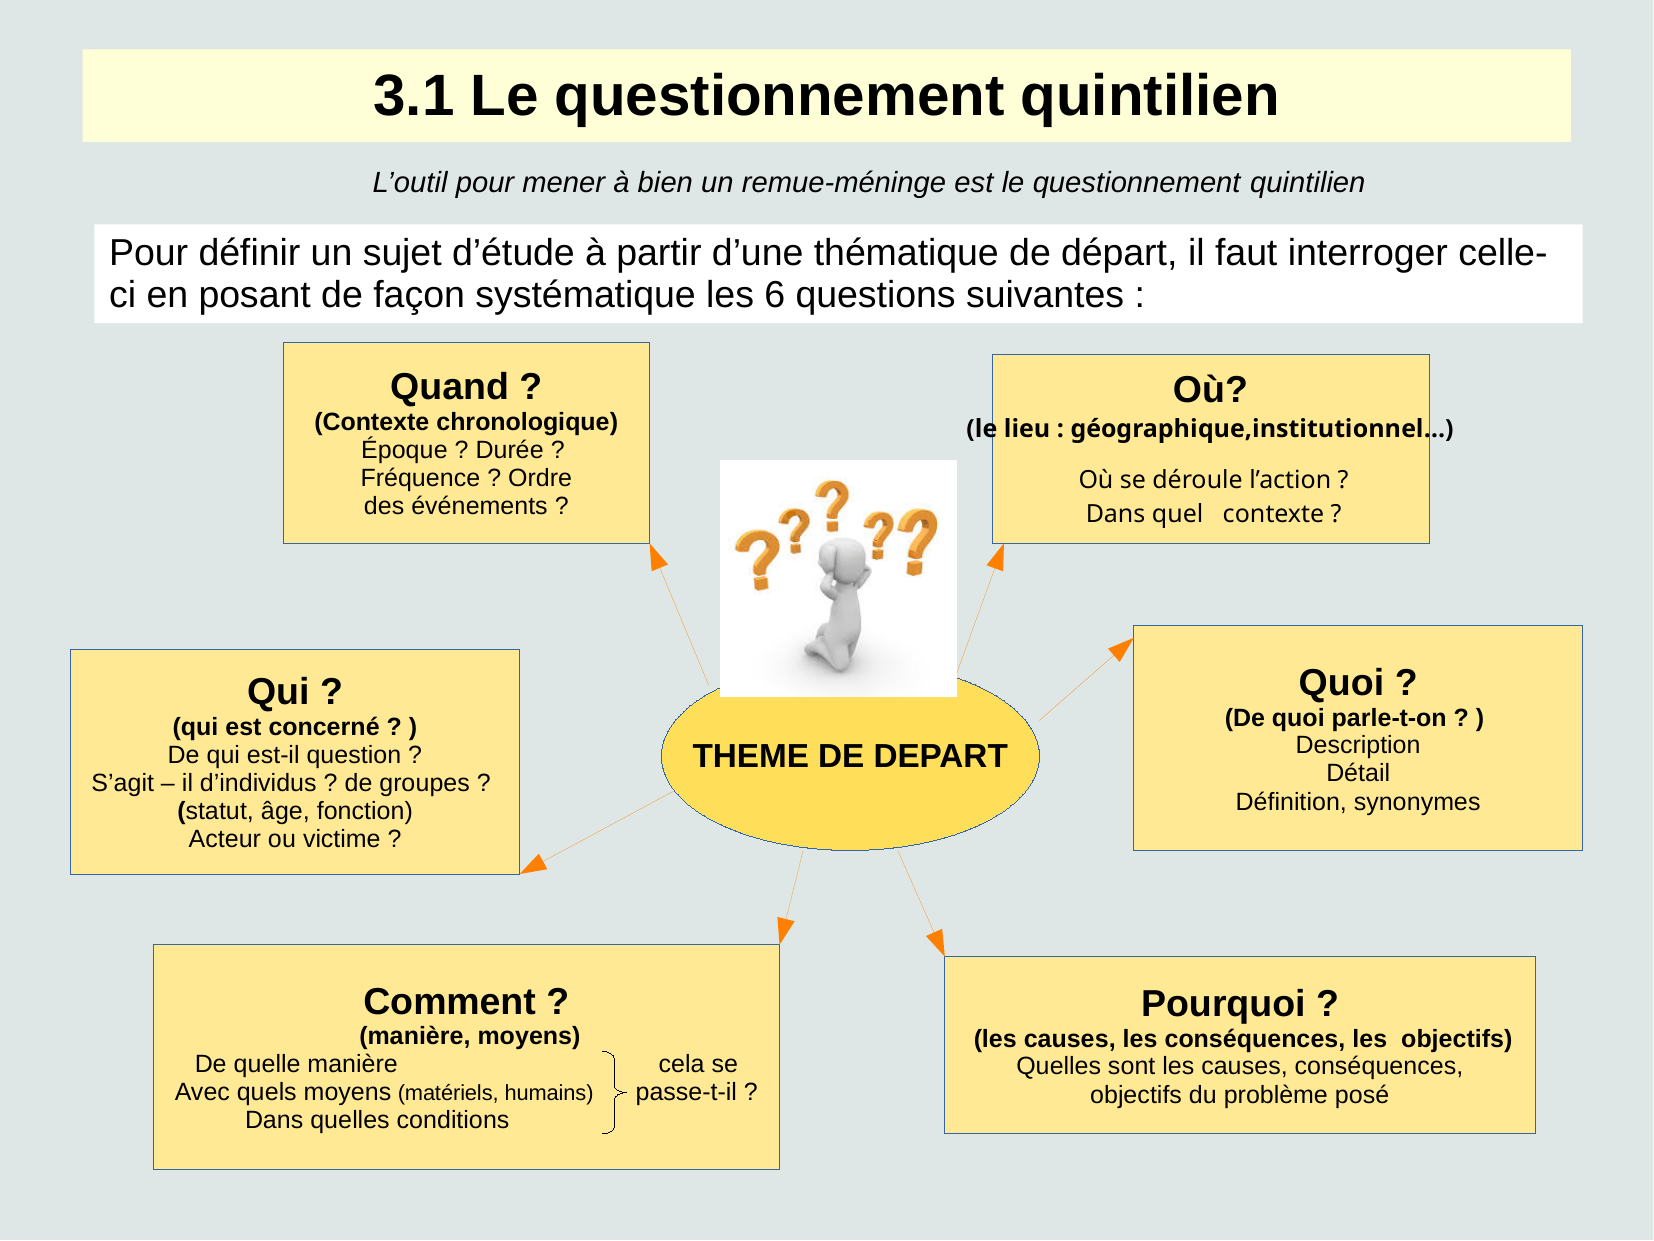

# 3.1 Le questionnement quintilien
L’outil pour mener à bien un remue-méninge est le questionnement quintilien
Pour définir un sujet d’étude à partir d’une thématique de départ, il faut interroger celle-ci en posant de façon systématique les 6 questions suivantes :
Quand ?
(Contexte chronologique)
Époque ? Durée ?
Fréquence ? Ordre
des événements ?
Où?
(le lieu : géographique,institutionnel…)
 Où se déroule l’action ?
 Dans quel contexte ?
Quoi ?
(De quoi parle-t-on ? )
Description
Détail
Définition, synonymes
Qui ?
(qui est concerné ? )
De qui est-il question ?
S’agit – il d’individus ? de groupes ?
(statut, âge, fonction)
 Acteur ou victime ?
THEME DE DEPART
Comment ?
 (manière, moyens)
De quelle manière 				 cela se
Avec quels moyens (matériels, humains)  passe-t-il ?
Dans quelles conditions
Pourquoi ?
 (les causes, les conséquences, les objectifs)
 Quelles sont les causes, conséquences,
objectifs du problème posé